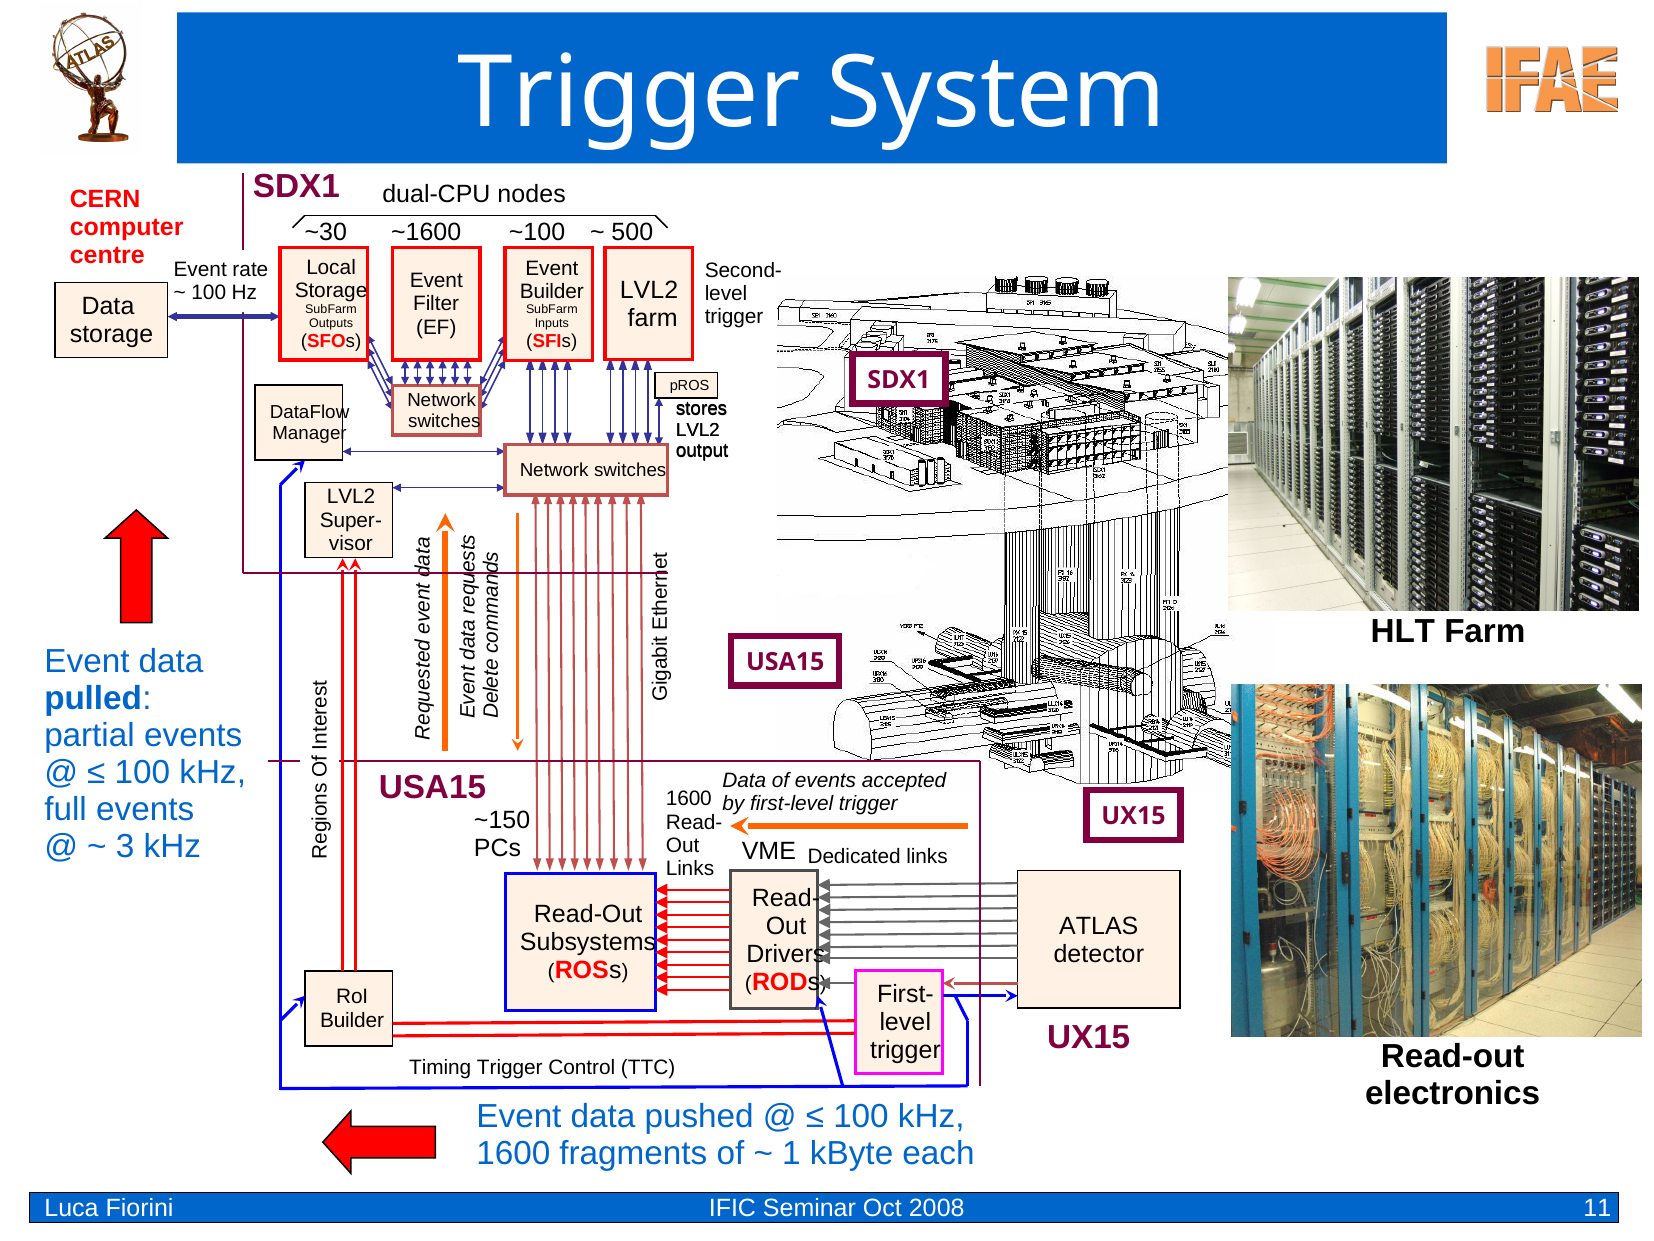

Trigger System
SDX1
dual-CPU nodes
CERN
computer
centre
~30
~1600
~100
~ 500
Local
Storage
SubFarm
Outputs
(SFOs)
Event
Filter
(EF)
Event
Builder
SubFarm
Inputs
(SFIs)
LVL2
farm
Event rate
~ 100 Hz
Data
storage
pROS
DataFlow
Manager
Network
switches
stores
LVL2
output
Network switches
LVL2
Super-
visor
Event data
pulled:
partial events
@ ≤ 100 kHz,
full events
@ ~ 3 kHz
Second-
level
trigger
SDX1
pROS
stores
LVL2
output
Event data requests
Delete commands
HLT Farm
Gigabit Ethernet
Requested event data
USA15
Regions Of Interest
USA15
Data of events accepted
by first-level trigger
1600
Read-
Out
Links
UX15
~150
PCs
VME
Dedicated links
Read-
Out
Drivers
(RODs)
ATLAS
detector
Read-Out
Subsystems
(ROSs)
RoI
Builder
First-
level
trigger
UX15
Read-out electronics
Timing Trigger Control (TTC)
Event data pushed @ ≤ 100 kHz,
1600 fragments of ~ 1 kByte each
Luca Fiorini								IFIC Seminar Oct 2008								 11